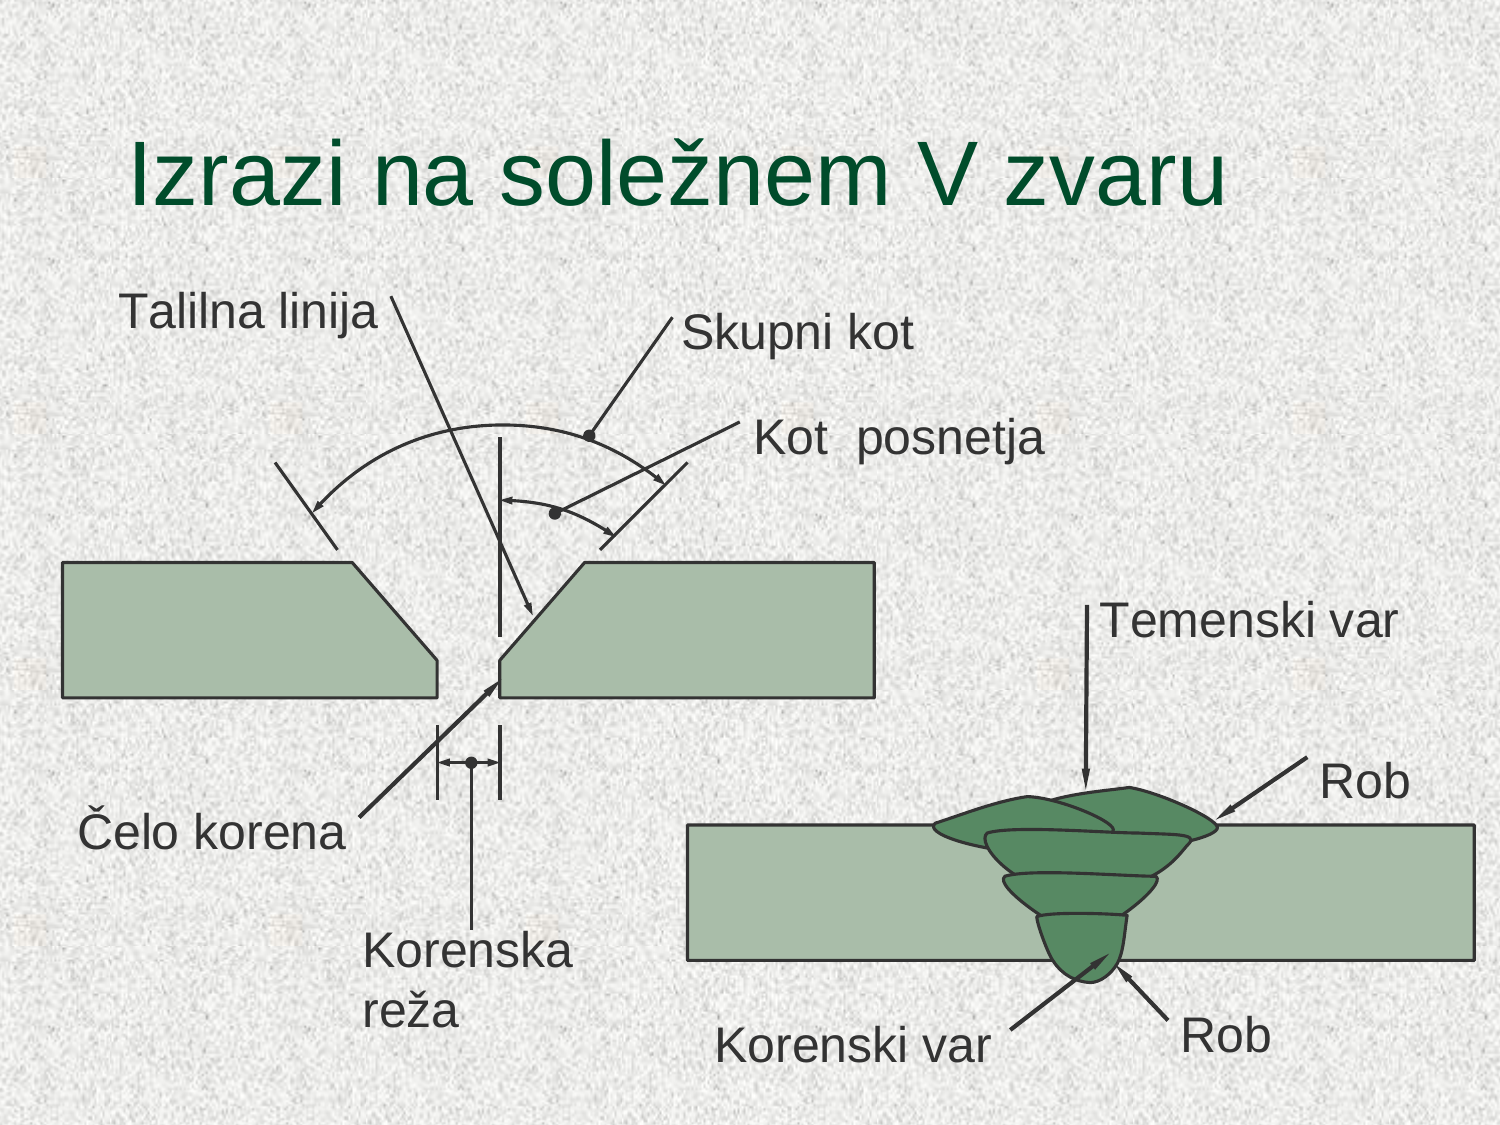

# Izrazi na soležnem V zvaru
Talilna linija
Skupni kot
Kot posnetja
Temenski var
Rob
Čelo korena
Korenska reža
Rob
Korenski var